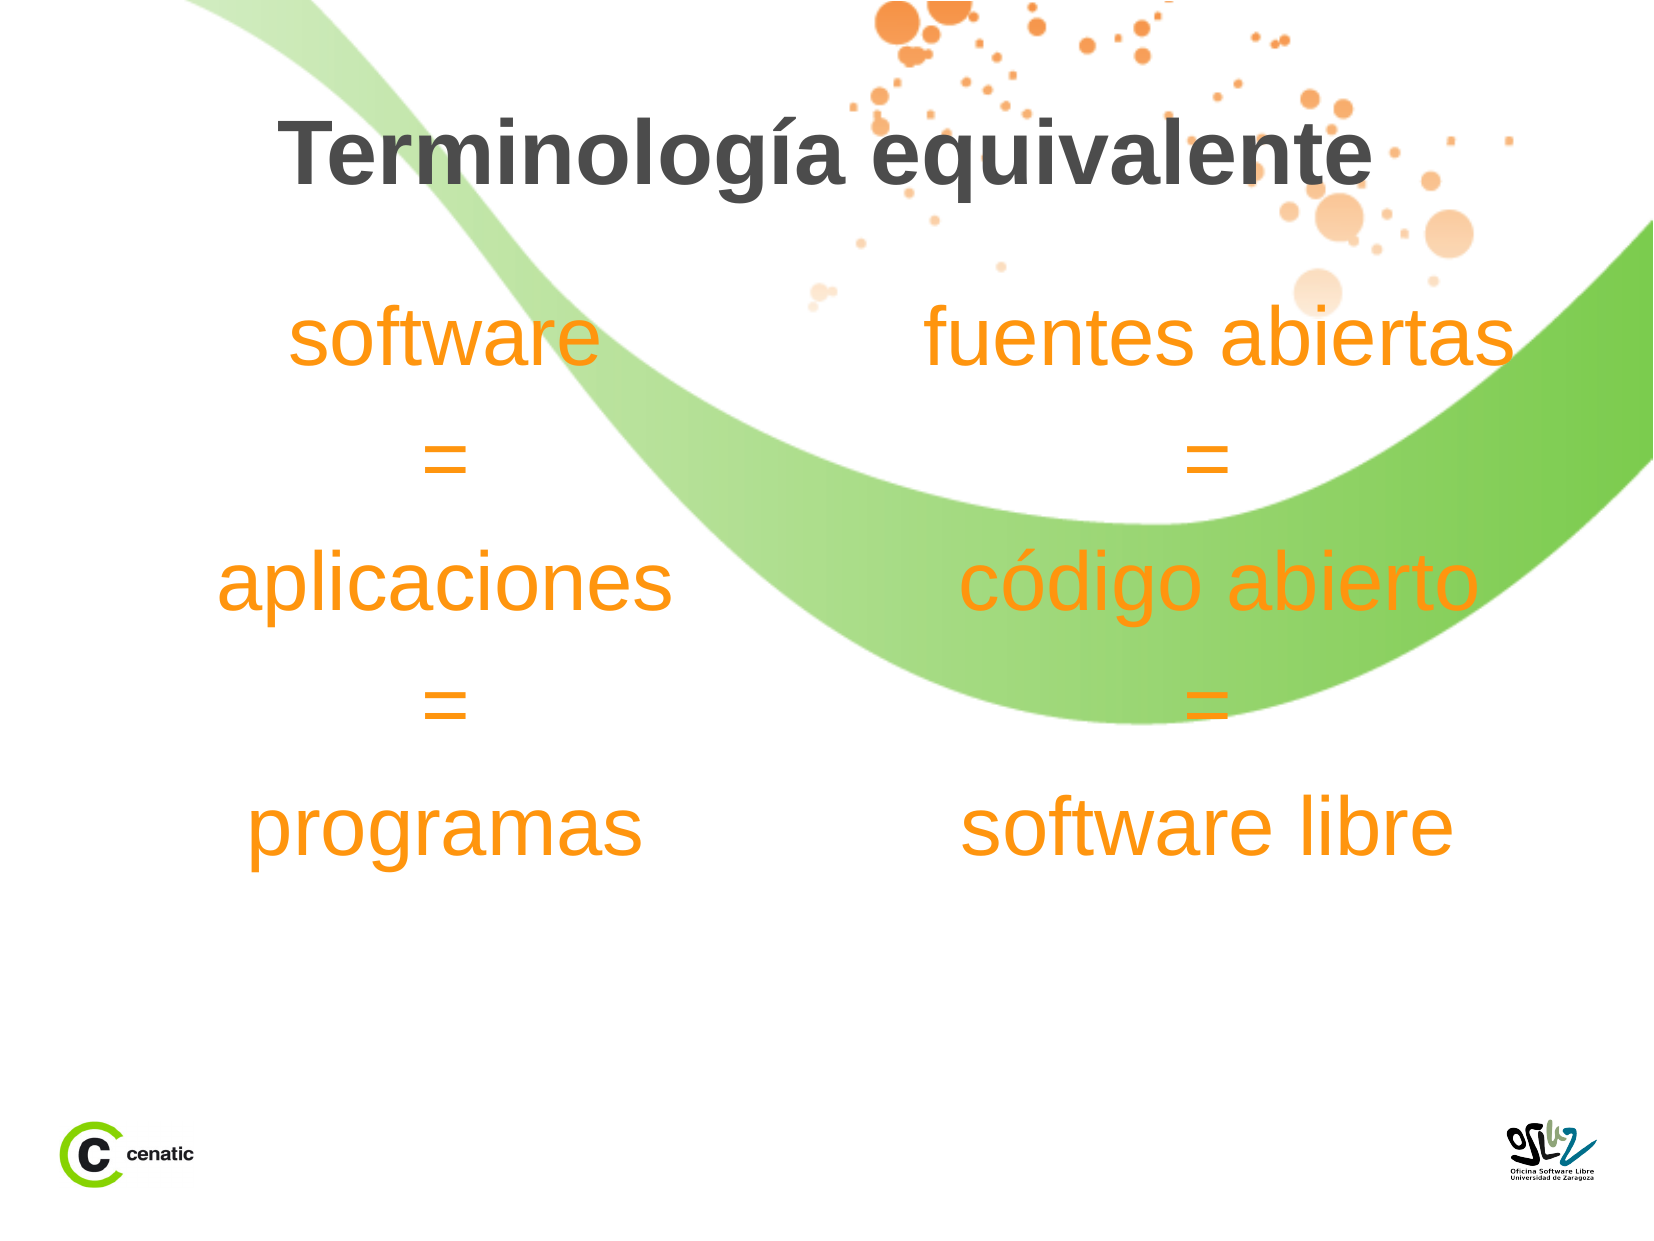

# Terminología equivalente
software
=
aplicaciones
=
programas
 fuentes abiertas
=
 código abierto
=
software libre